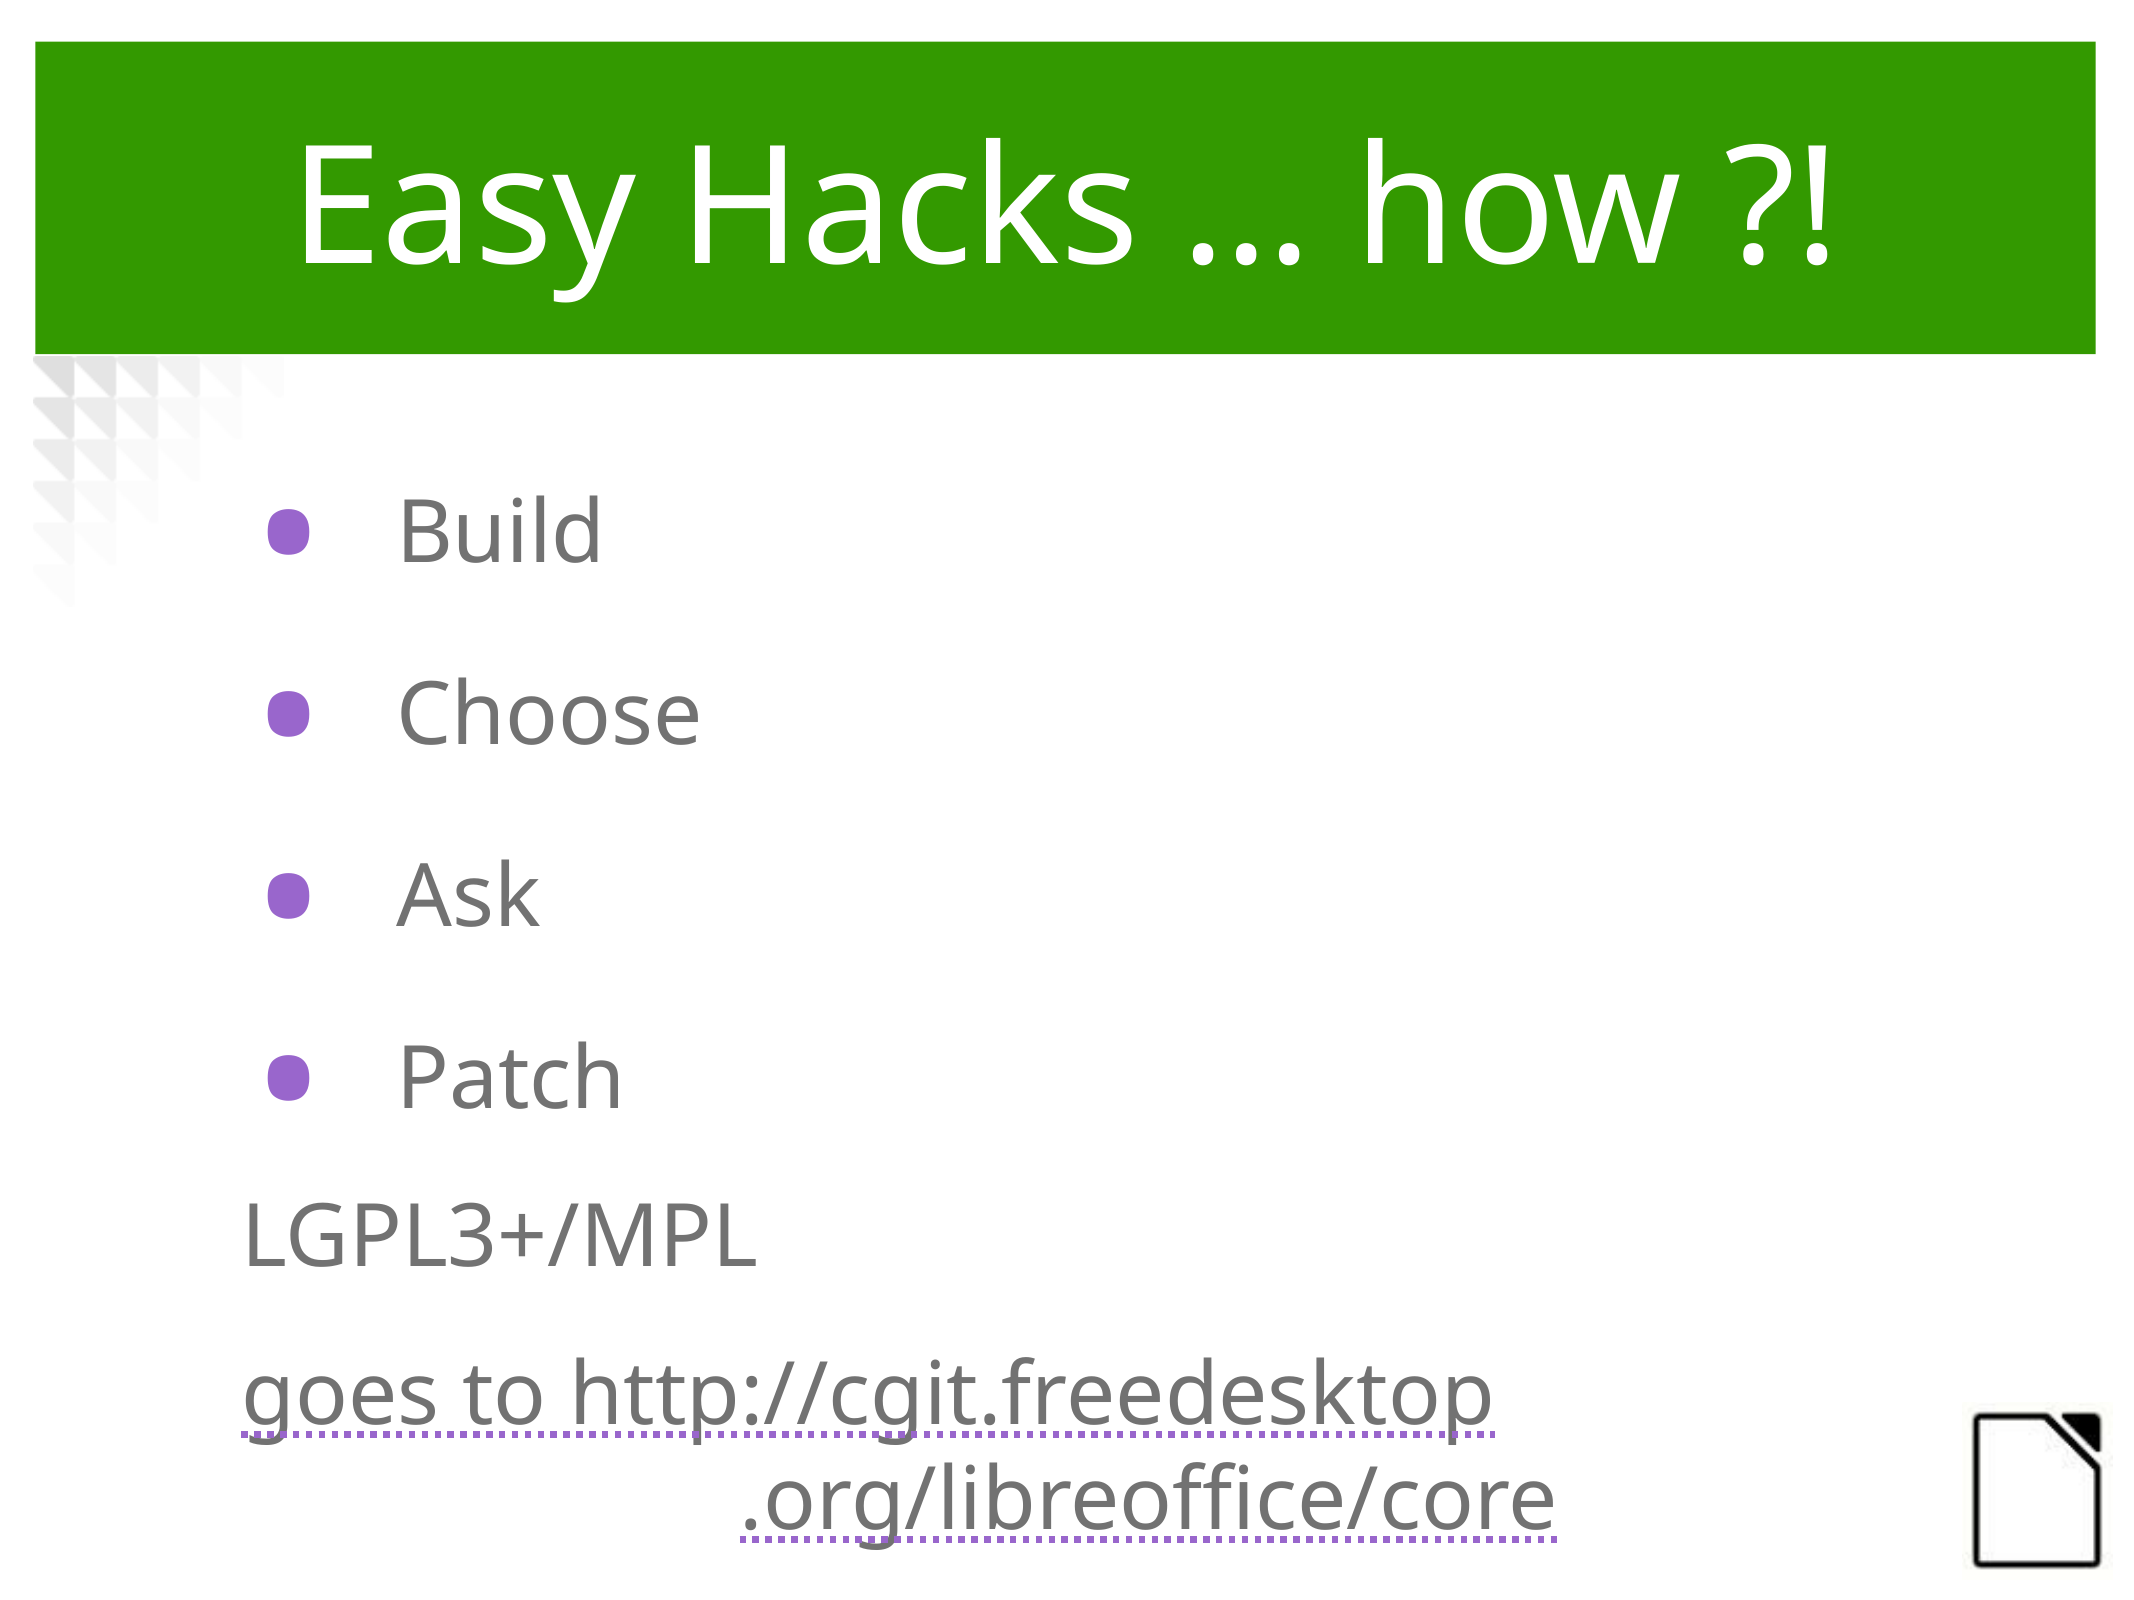

# Easy Hacks … how ?!
Build
Choose
Ask
Patch
LGPL3+/MPL
goes to http://cgit.freedesktop
				.org/libreoffice/core